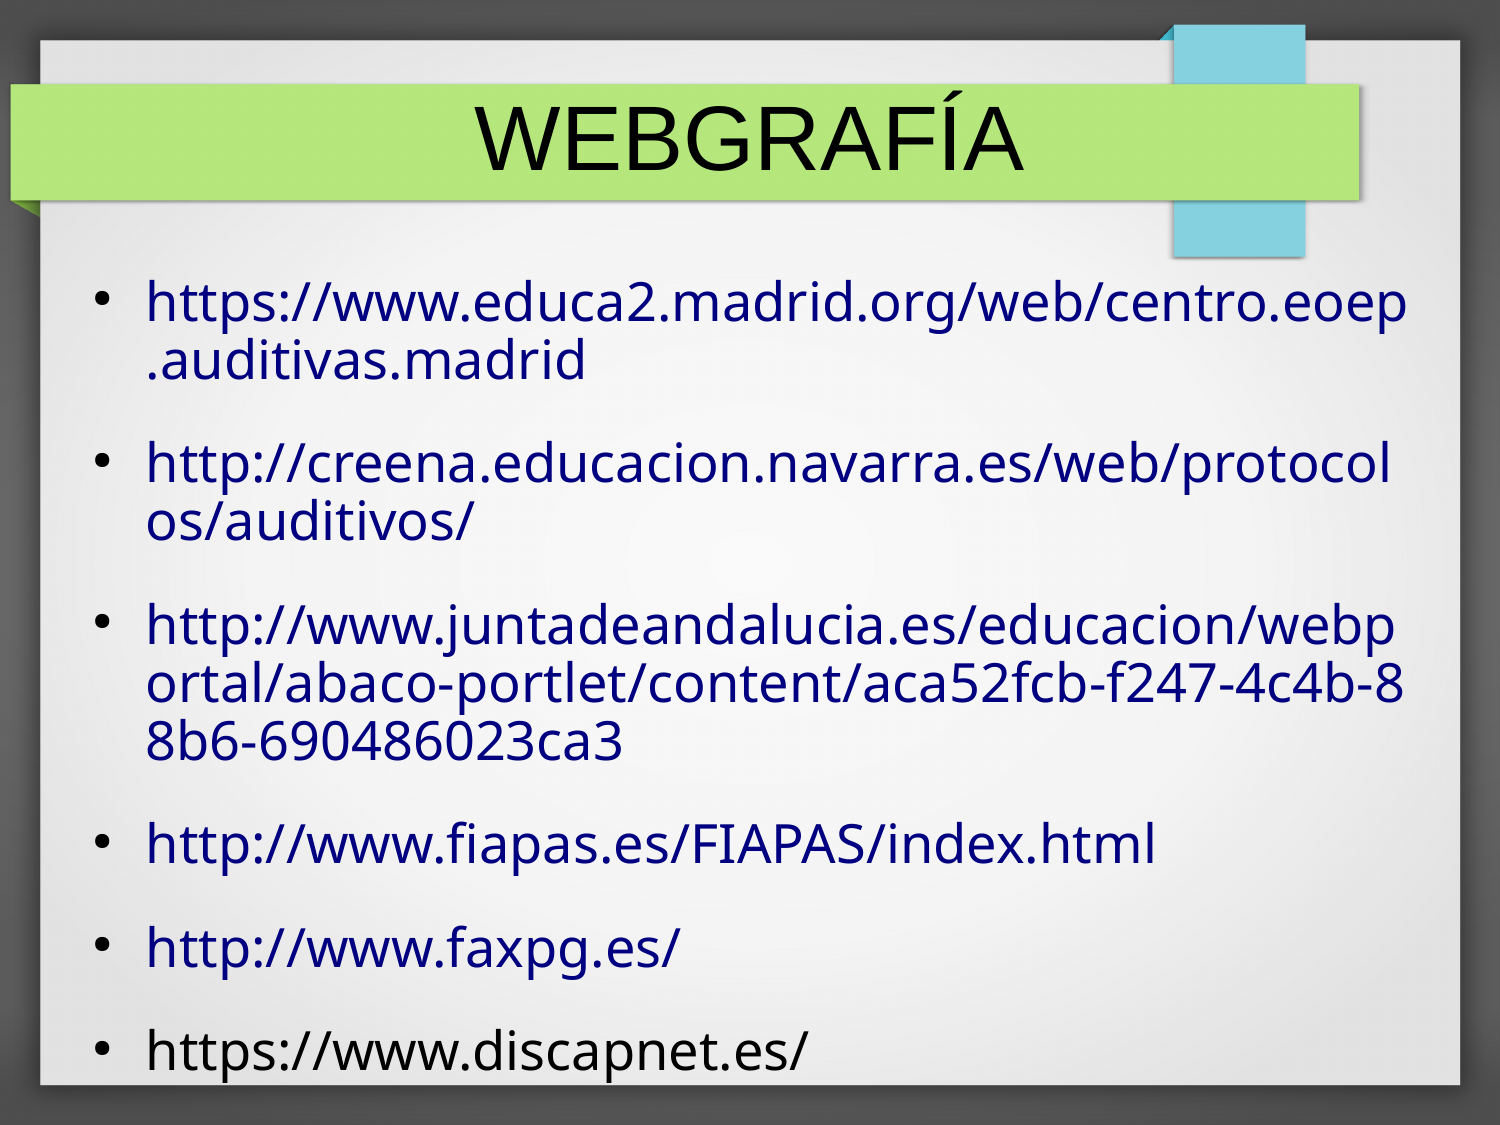

# WEBGRAFÍA
https://www.educa2.madrid.org/web/centro.eoep.auditivas.madrid
http://creena.educacion.navarra.es/web/protocolos/auditivos/
http://www.juntadeandalucia.es/educacion/webportal/abaco-portlet/content/aca52fcb-f247-4c4b-88b6-690486023ca3
http://www.fiapas.es/FIAPAS/index.html
http://www.faxpg.es/
https://www.discapnet.es/